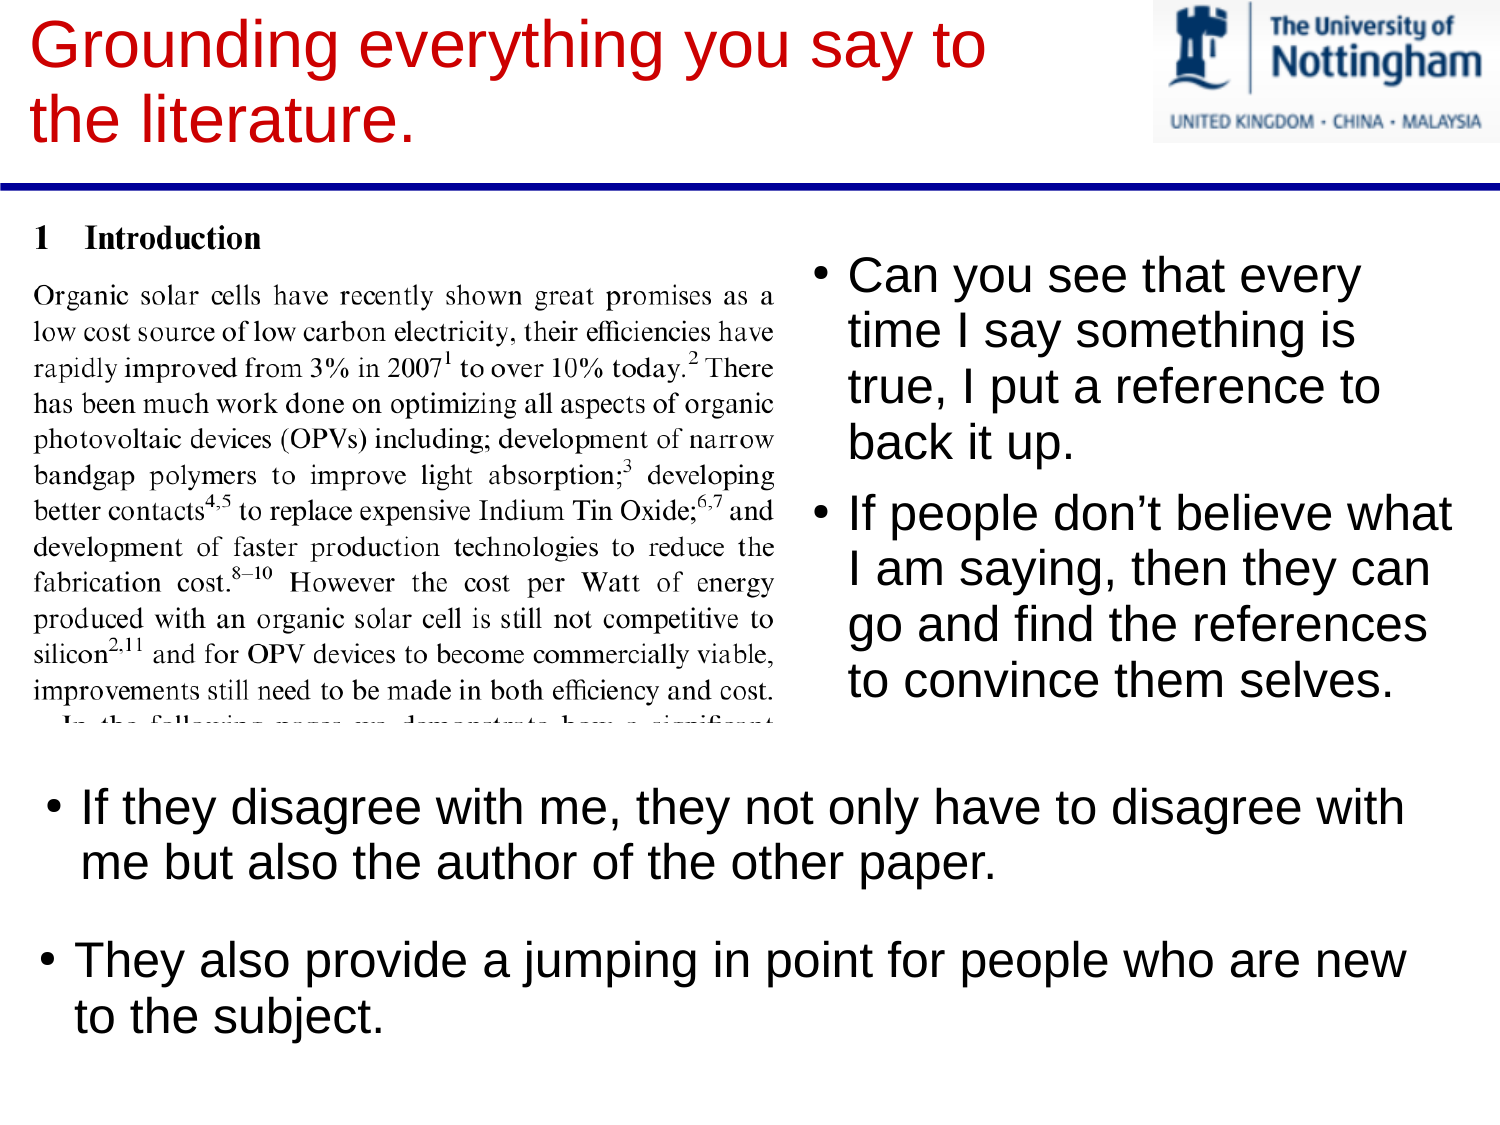

Grounding everything you say to the literature.
Can you see that every time I say something is true, I put a reference to back it up.
If people don’t believe what I am saying, then they can go and find the references to convince them selves.
If they disagree with me, they not only have to disagree with me but also the author of the other paper.
They also provide a jumping in point for people who are new to the subject.